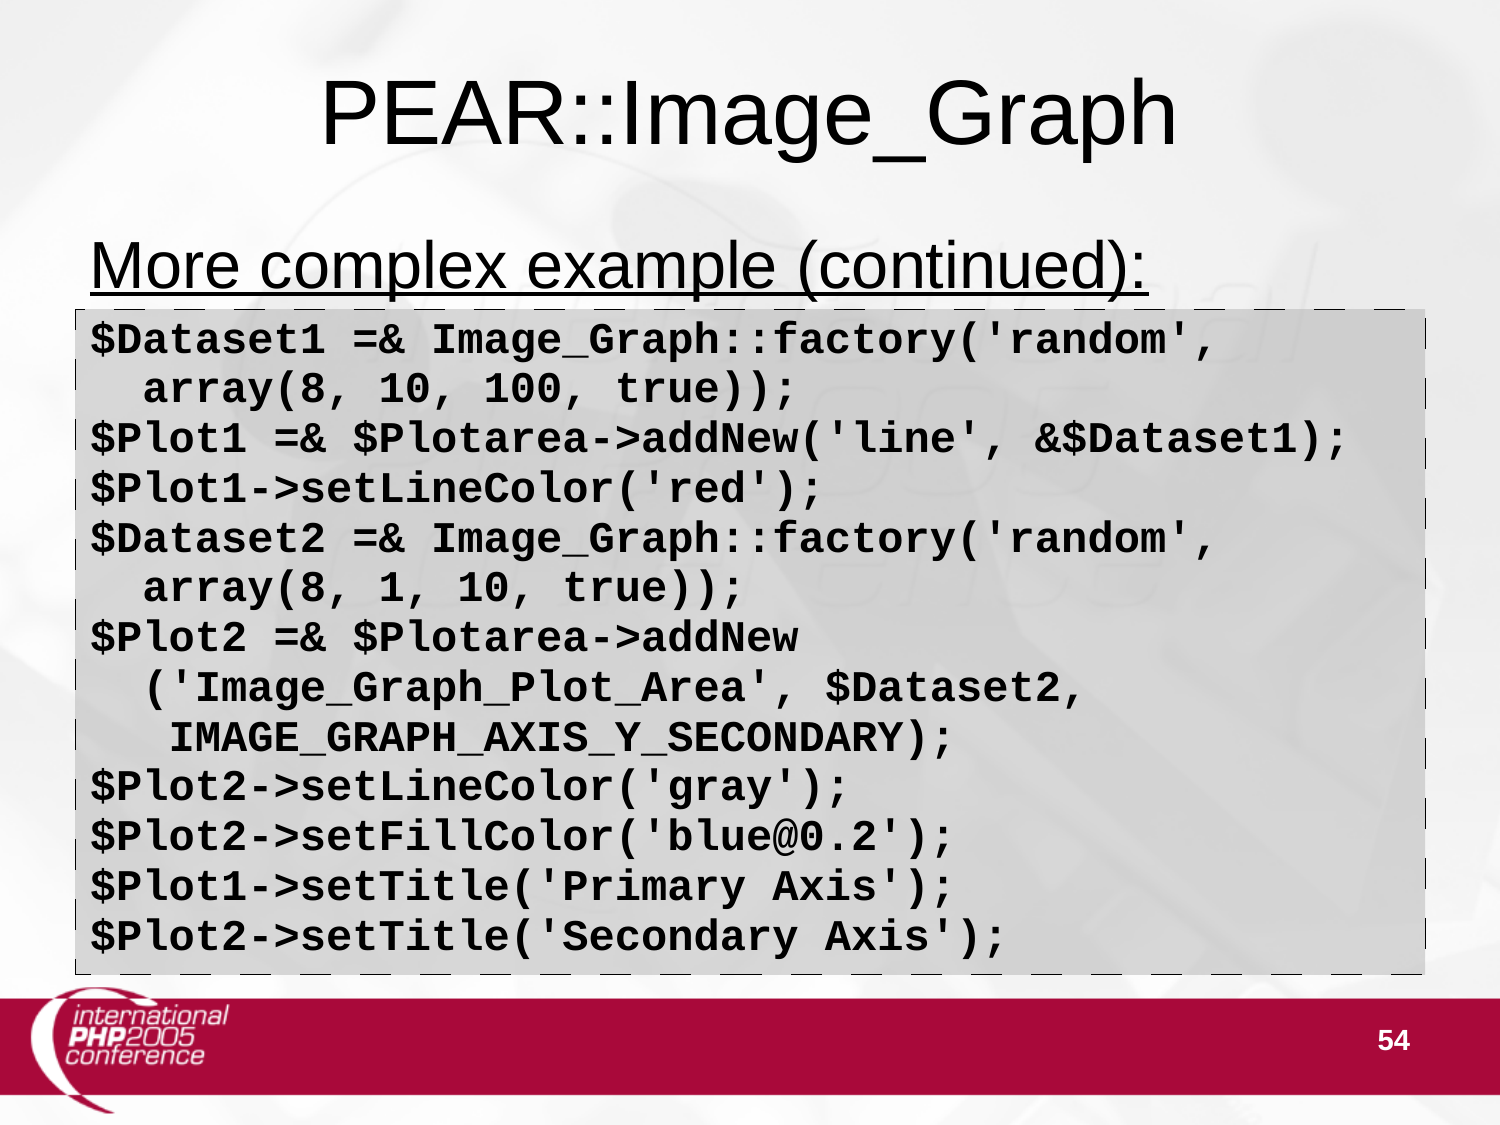

PEAR::Image_Graph
# More complex example (continued):
$Dataset1 =& Image_Graph::factory('random',
 array(8, 10, 100, true));
$Plot1 =& $Plotarea->addNew('line', &$Dataset1);
$Plot1->setLineColor('red');
$Dataset2 =& Image_Graph::factory('random',
 array(8, 1, 10, true));
$Plot2 =& $Plotarea->addNew
 ('Image_Graph_Plot_Area', $Dataset2,
 IMAGE_GRAPH_AXIS_Y_SECONDARY);
$Plot2->setLineColor('gray');
$Plot2->setFillColor('blue@0.2');
$Plot1->setTitle('Primary Axis');
$Plot2->setTitle('Secondary Axis');
54